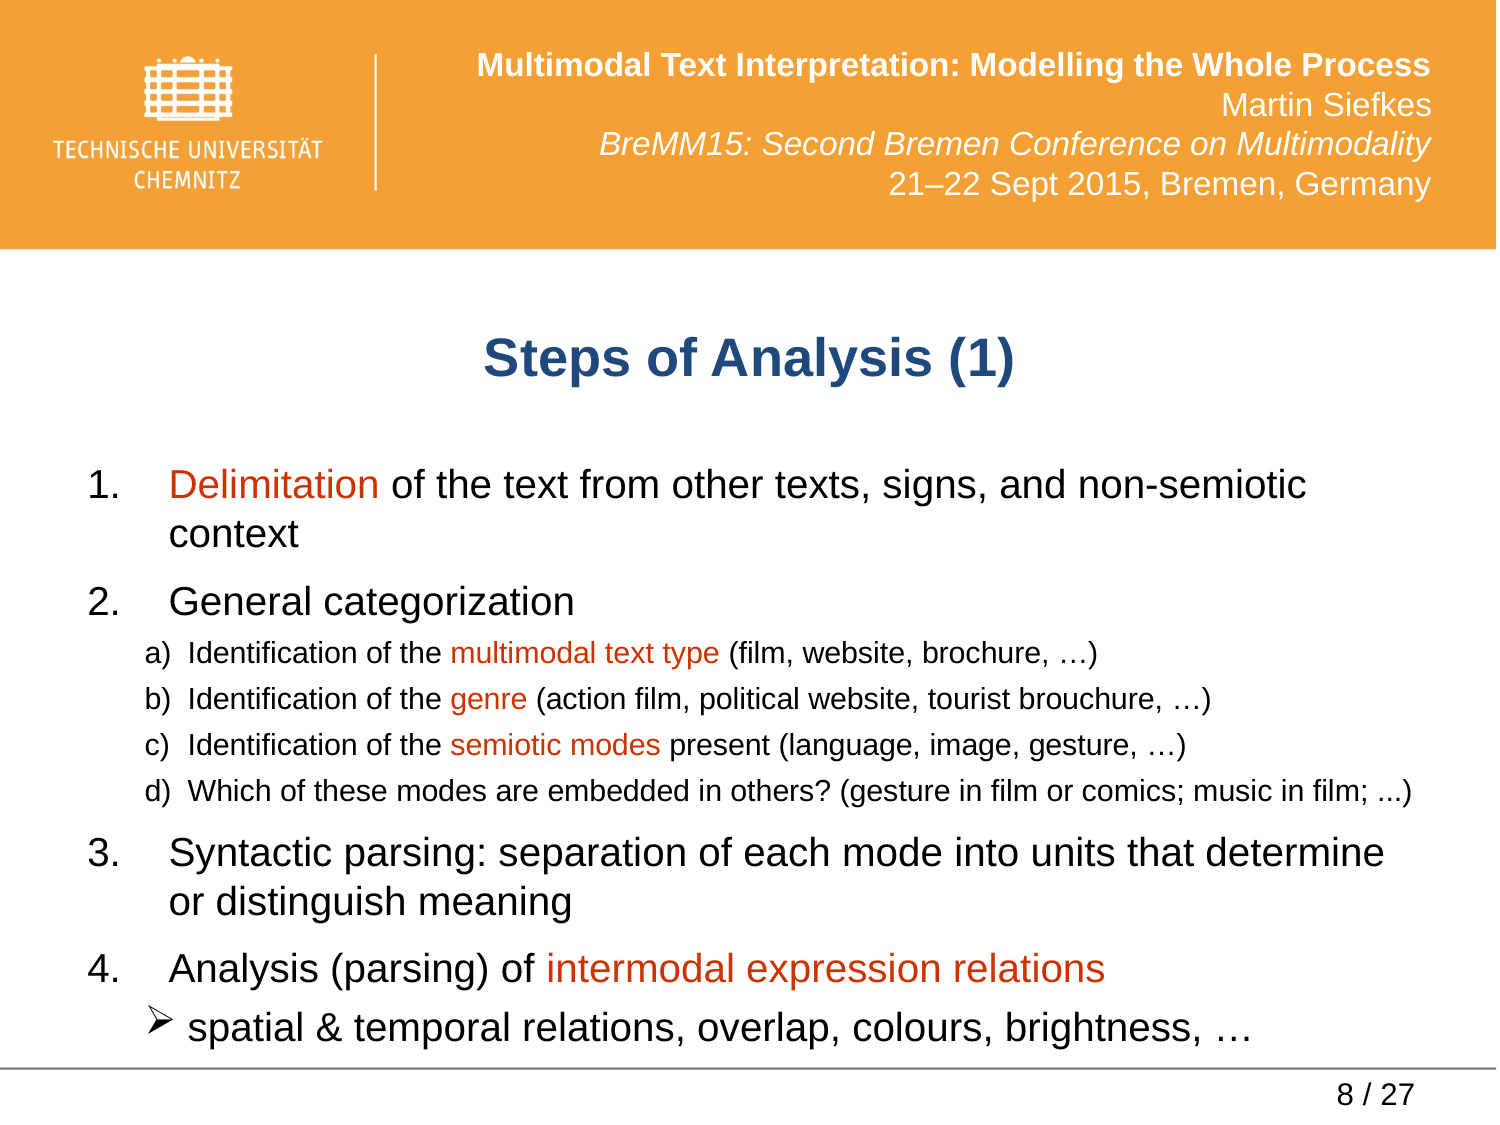

#
Steps of Analysis (1)
 	Delimitation of the text from other texts, signs, and non-semiotic context
 	General categorization
Identification of the multimodal text type (film, website, brochure, …)
Identification of the genre (action film, political website, tourist brouchure, …)
Identification of the semiotic modes present (language, image, gesture, …)
Which of these modes are embedded in others? (gesture in film or comics; music in film; ...)
 	Syntactic parsing: separation of each mode into units that determine or distinguish meaning
 	Analysis (parsing) of intermodal expression relations
spatial & temporal relations, overlap, colours, brightness, …